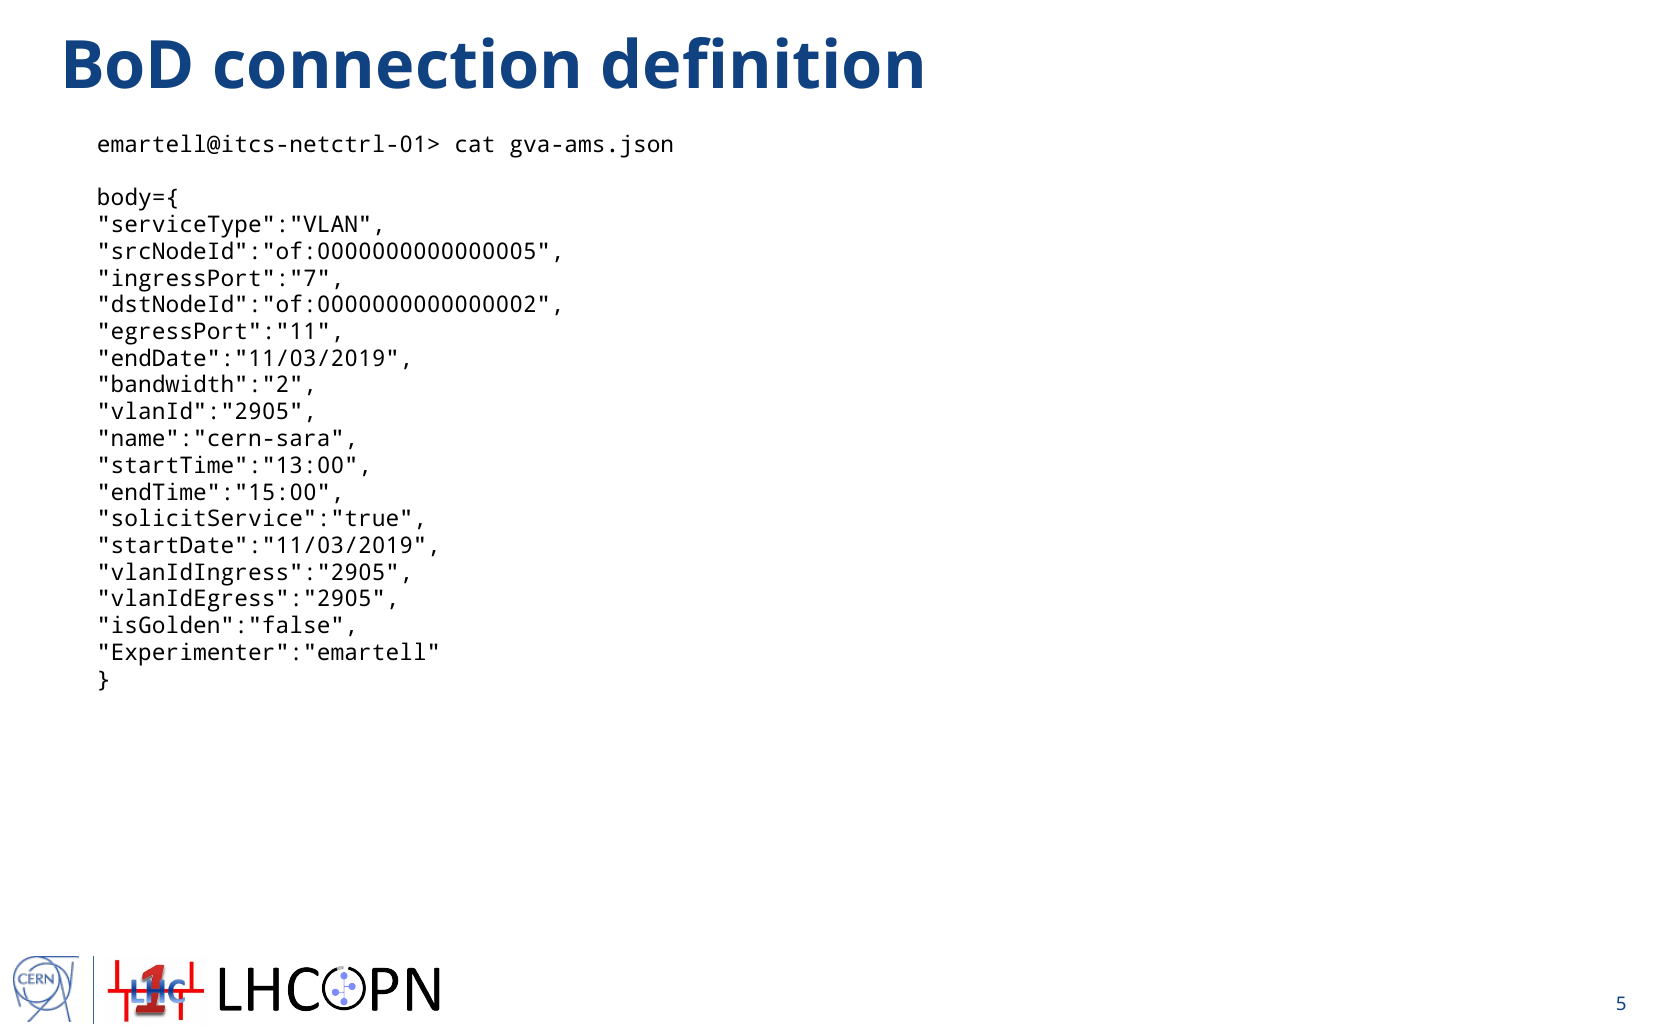

# BoD connection definition
emartell@itcs-netctrl-01> cat gva-ams.json
body={
"serviceType":"VLAN",
"srcNodeId":"of:0000000000000005",
"ingressPort":"7",
"dstNodeId":"of:0000000000000002",
"egressPort":"11",
"endDate":"11/03/2019",
"bandwidth":"2",
"vlanId":"2905",
"name":"cern-sara",
"startTime":"13:00",
"endTime":"15:00",
"solicitService":"true",
"startDate":"11/03/2019",
"vlanIdIngress":"2905",
"vlanIdEgress":"2905",
"isGolden":"false",
"Experimenter":"emartell"
}